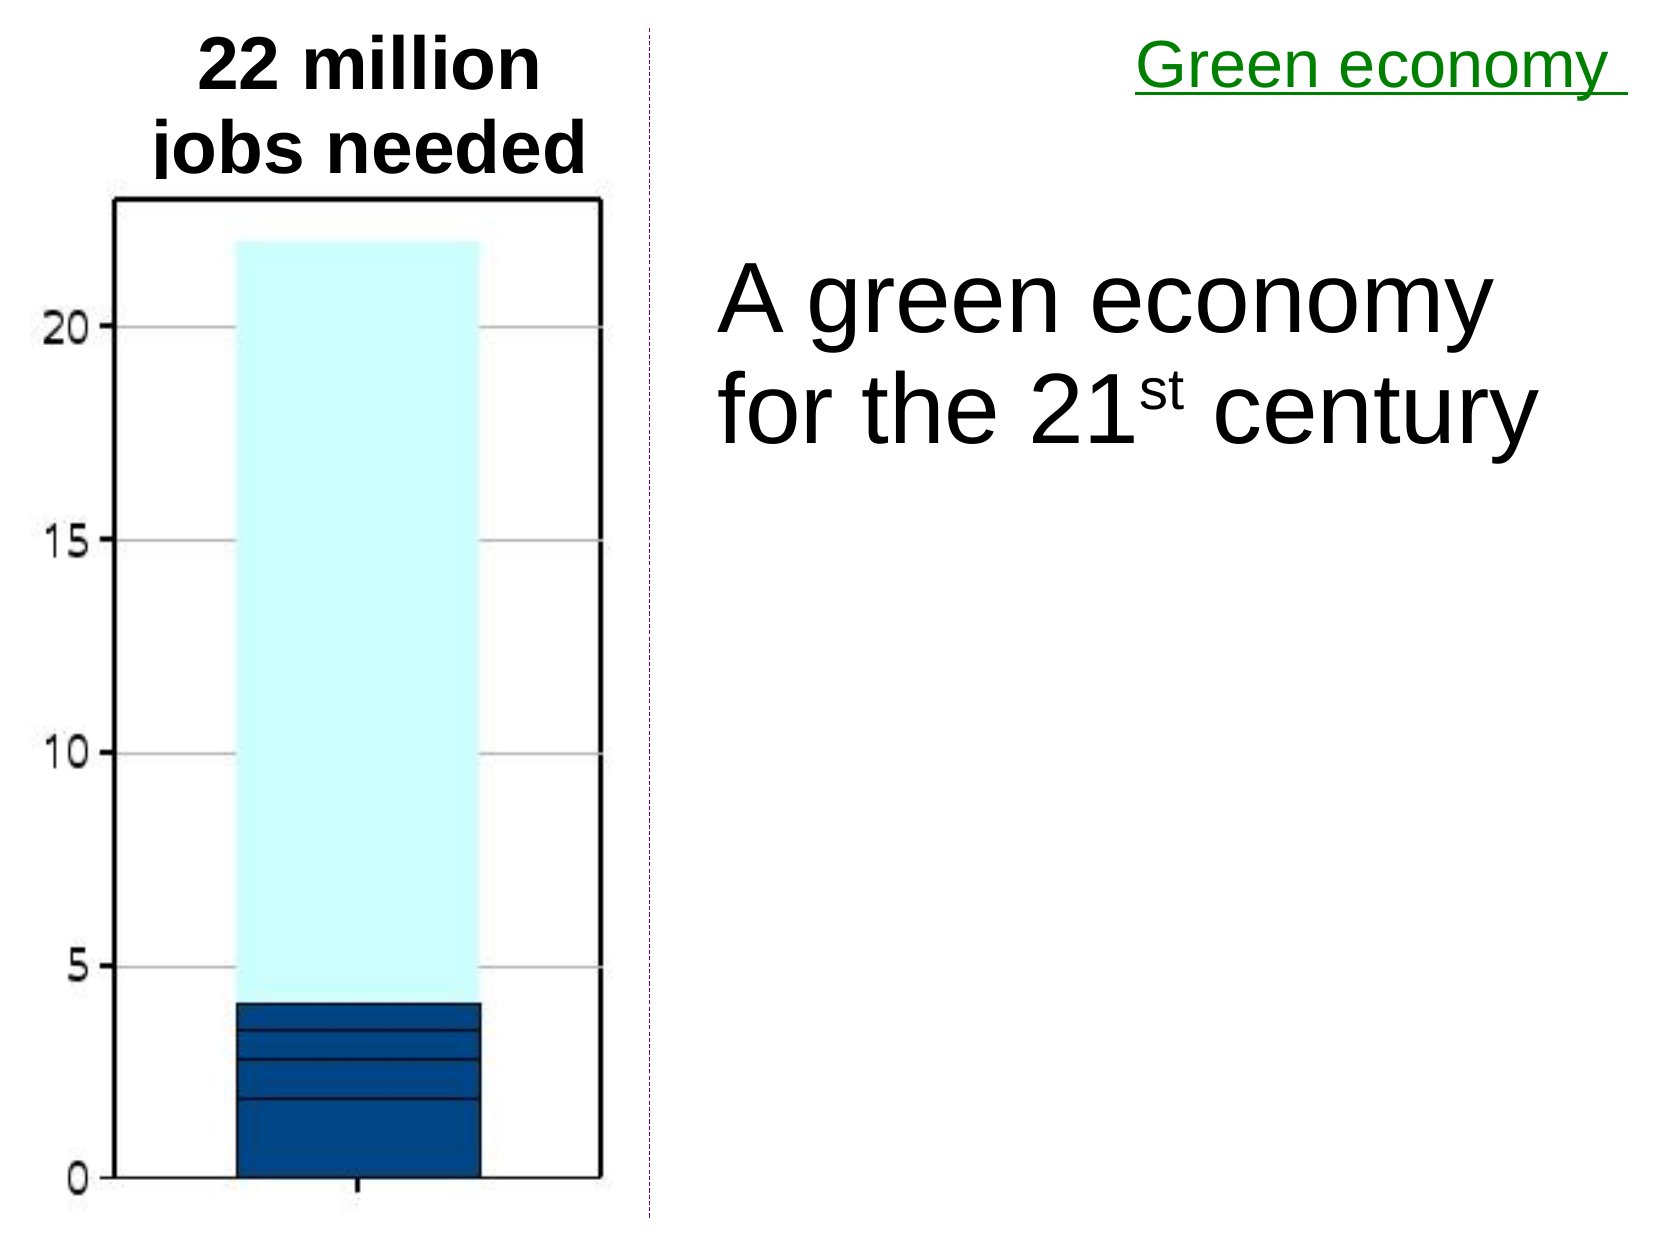

22 million
jobs needed
Green economy
A green economy for the 21st century